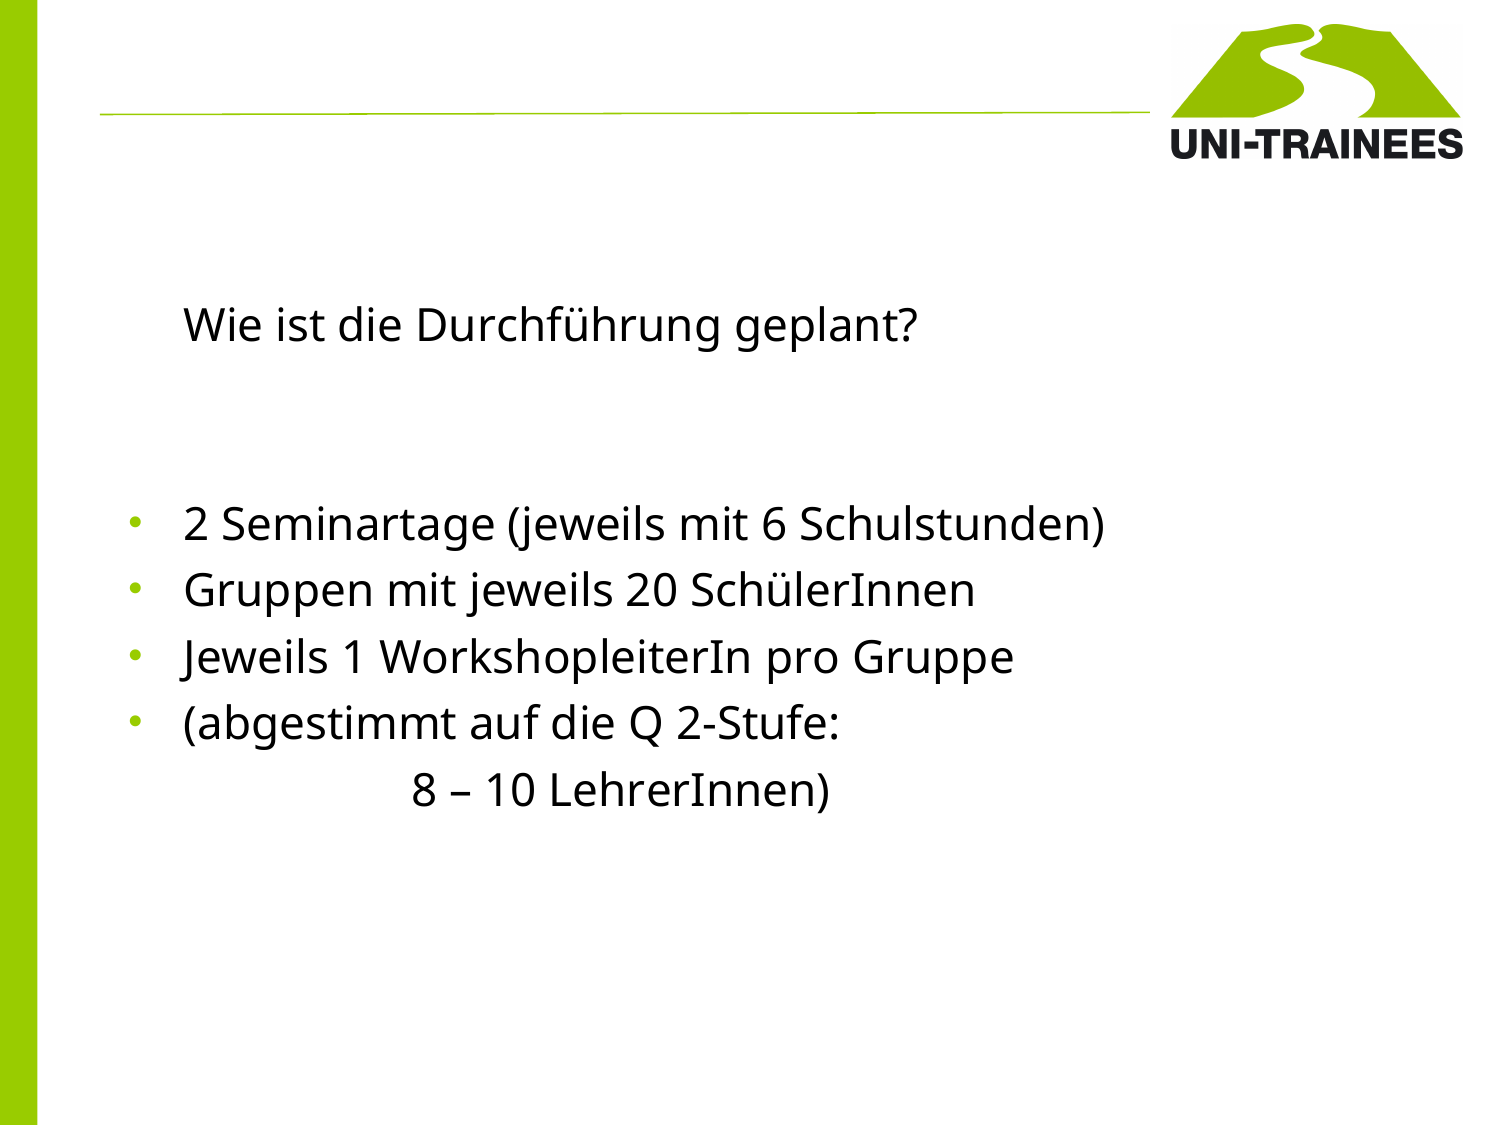

# Wie ist die Durchführung geplant?
2 Seminartage (jeweils mit 6 Schulstunden)
Gruppen mit jeweils 20 SchülerInnen
Jeweils 1 WorkshopleiterIn pro Gruppe
(abgestimmt auf die Q 2-Stufe:
 8 – 10 LehrerInnen)